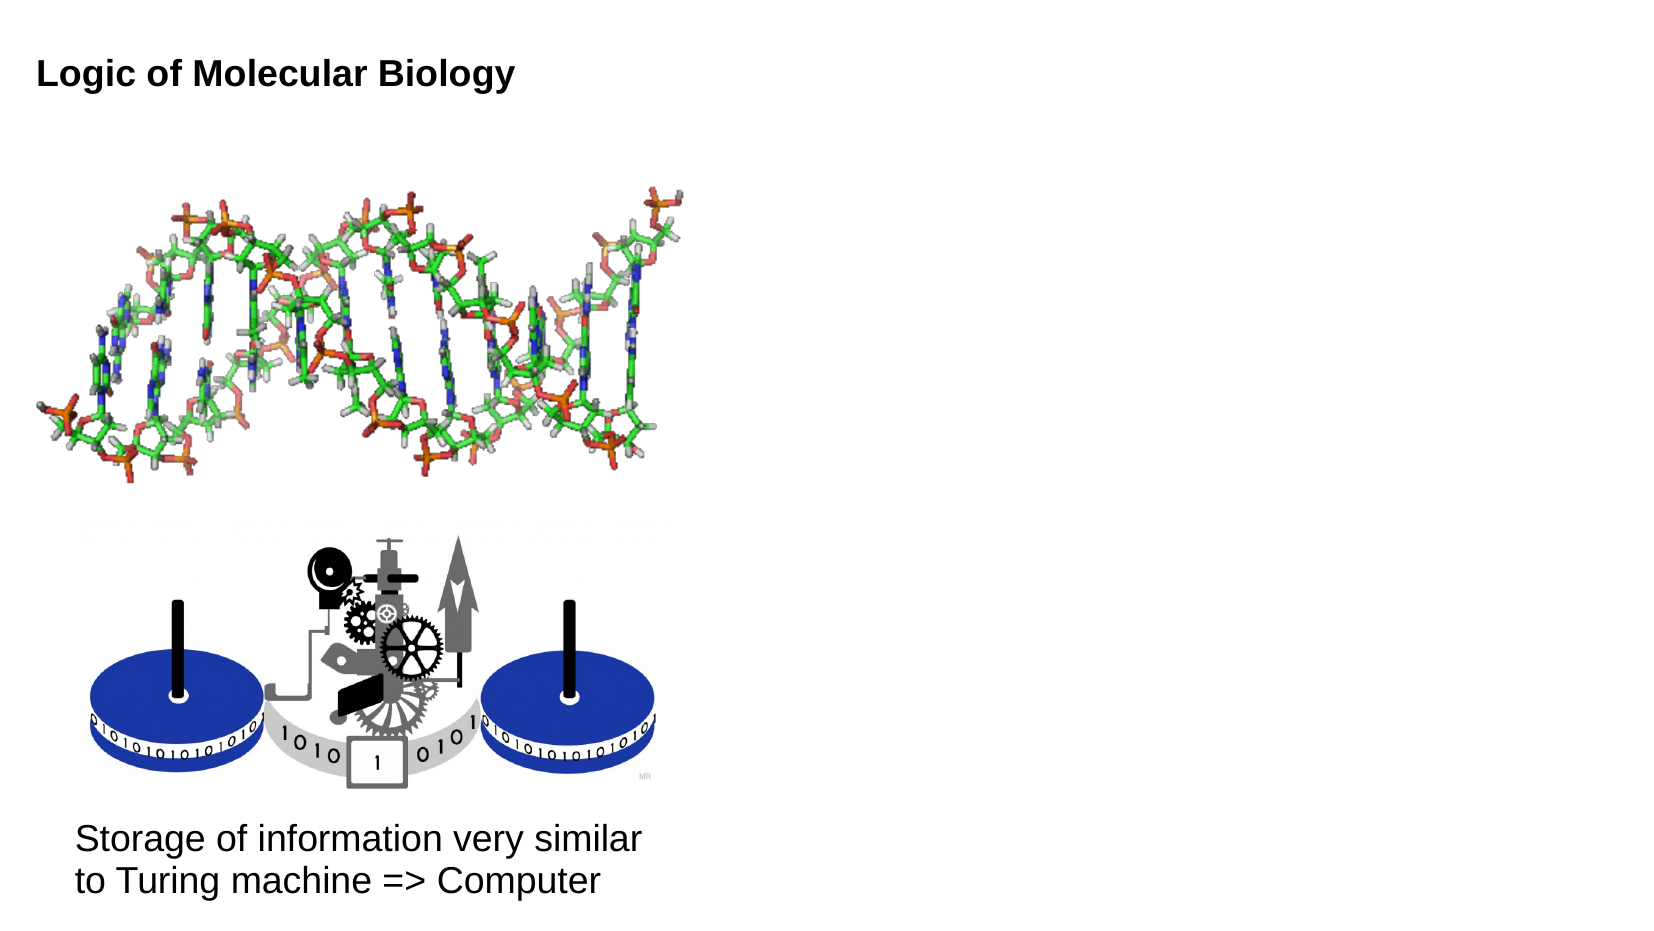

Logic of Molecular Biology
Storage of information very similar
to Turing machine => Computer